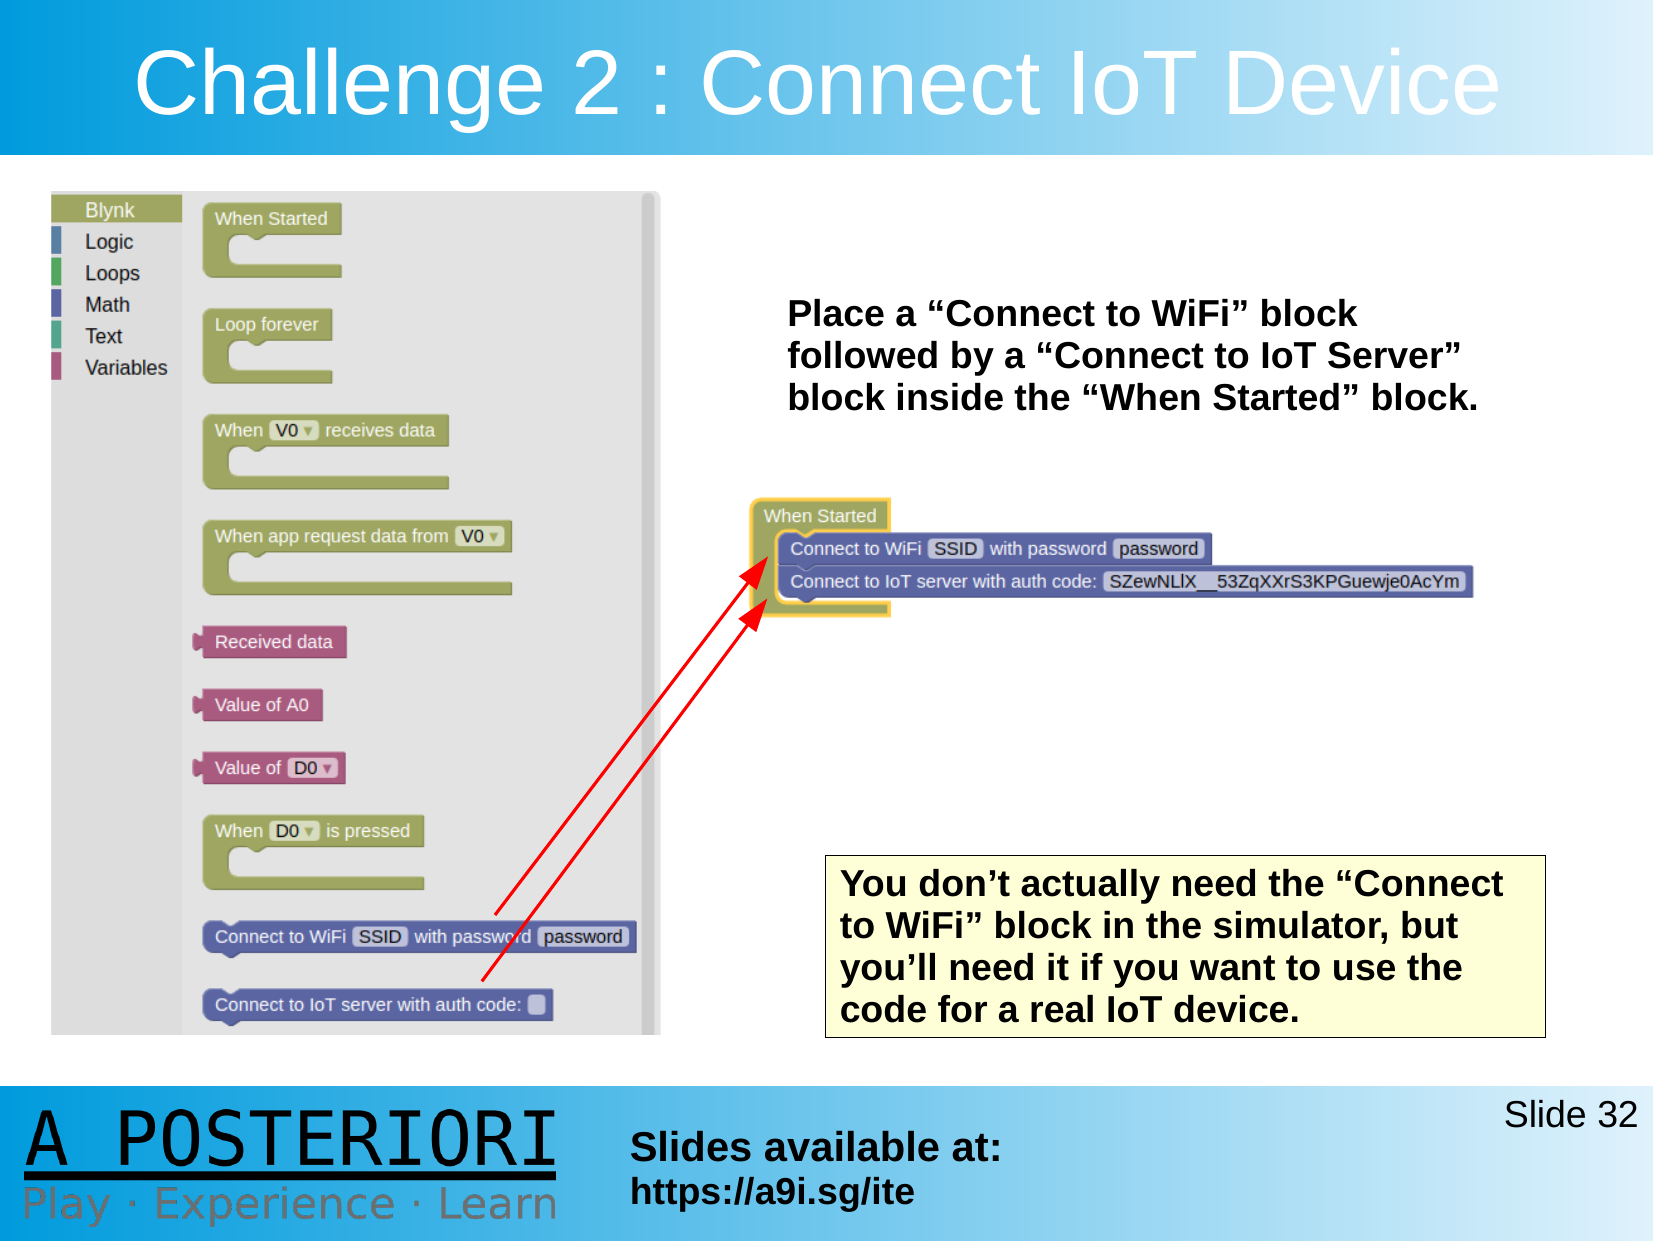

# Challenge 2 : Connect IoT Device
Place a “Connect to WiFi” block followed by a “Connect to IoT Server” block inside the “When Started” block.
You don’t actually need the “Connect to WiFi” block in the simulator, but you’ll need it if you want to use the code for a real IoT device.